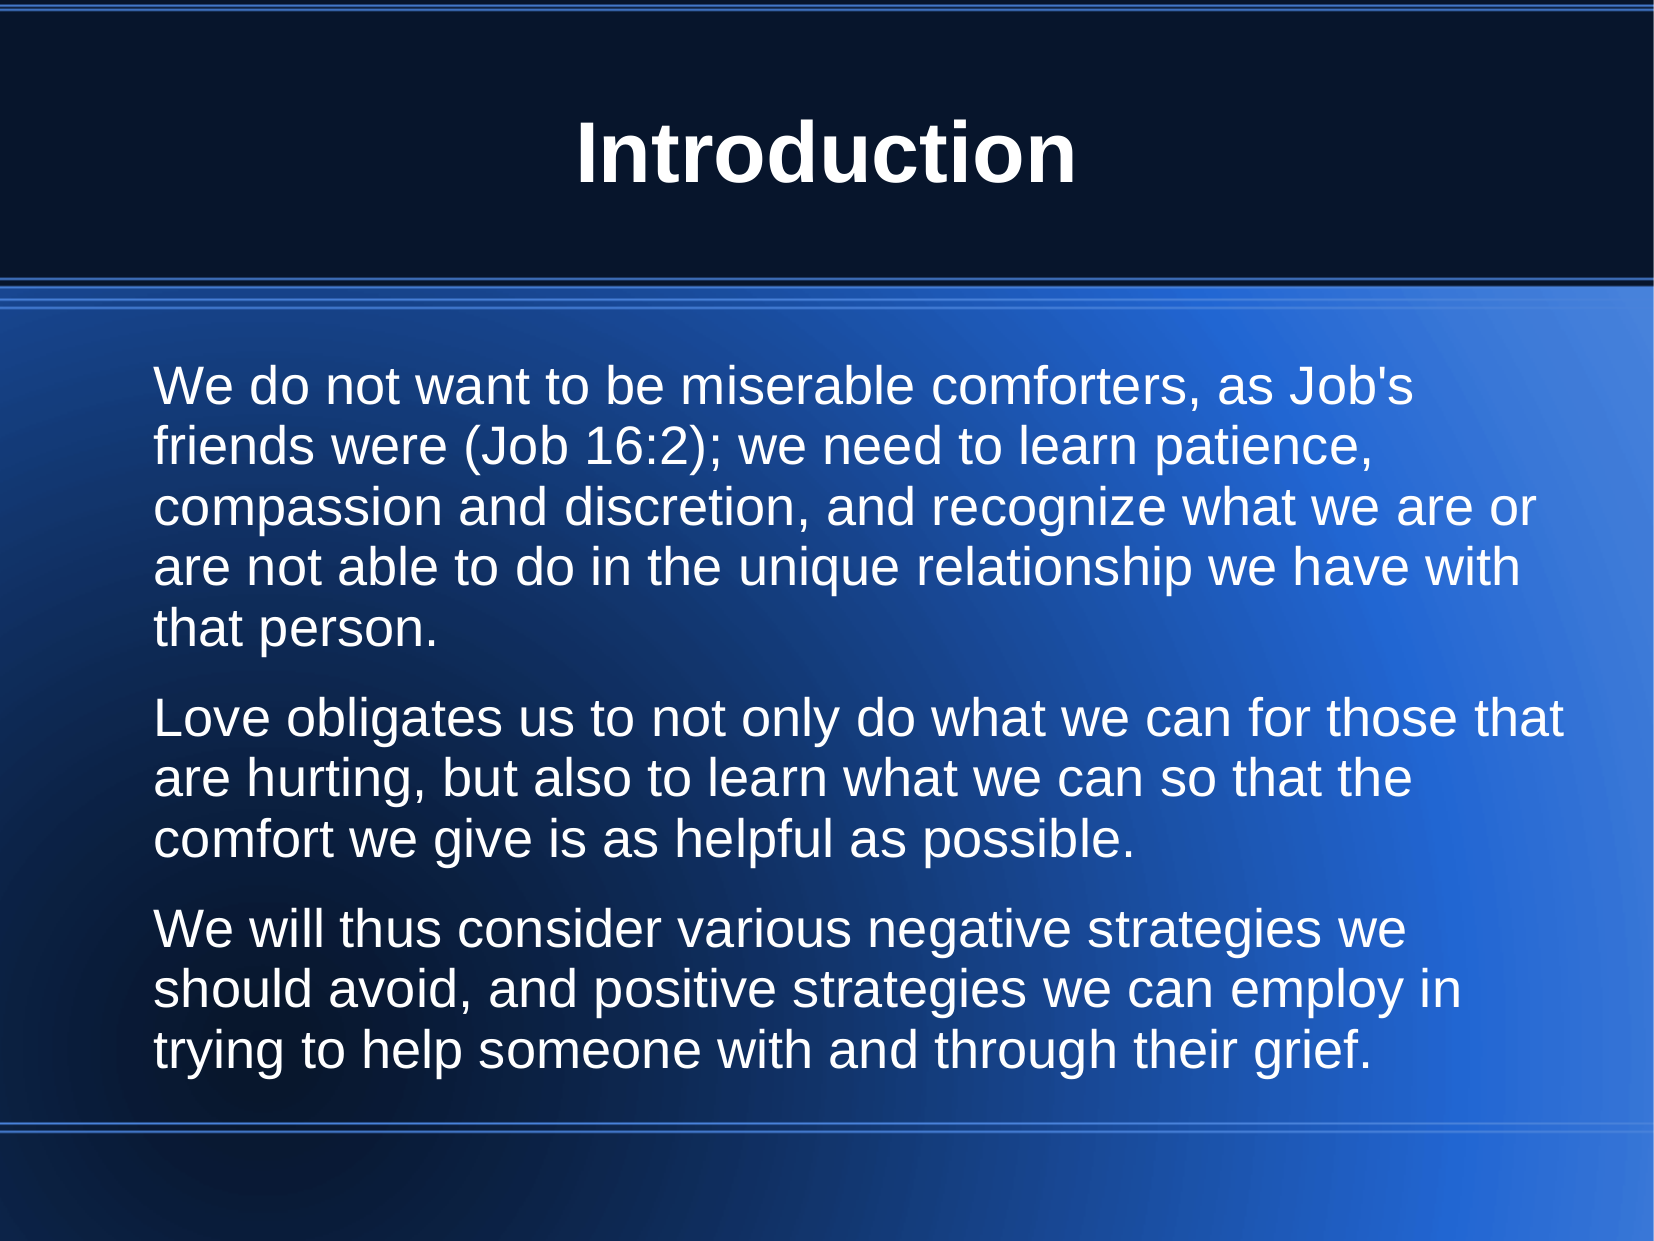

# Introduction
We do not want to be miserable comforters, as Job's friends were (Job 16:2); we need to learn patience, compassion and discretion, and recognize what we are or are not able to do in the unique relationship we have with that person.
Love obligates us to not only do what we can for those that are hurting, but also to learn what we can so that the comfort we give is as helpful as possible.
We will thus consider various negative strategies we should avoid, and positive strategies we can employ in trying to help someone with and through their grief.